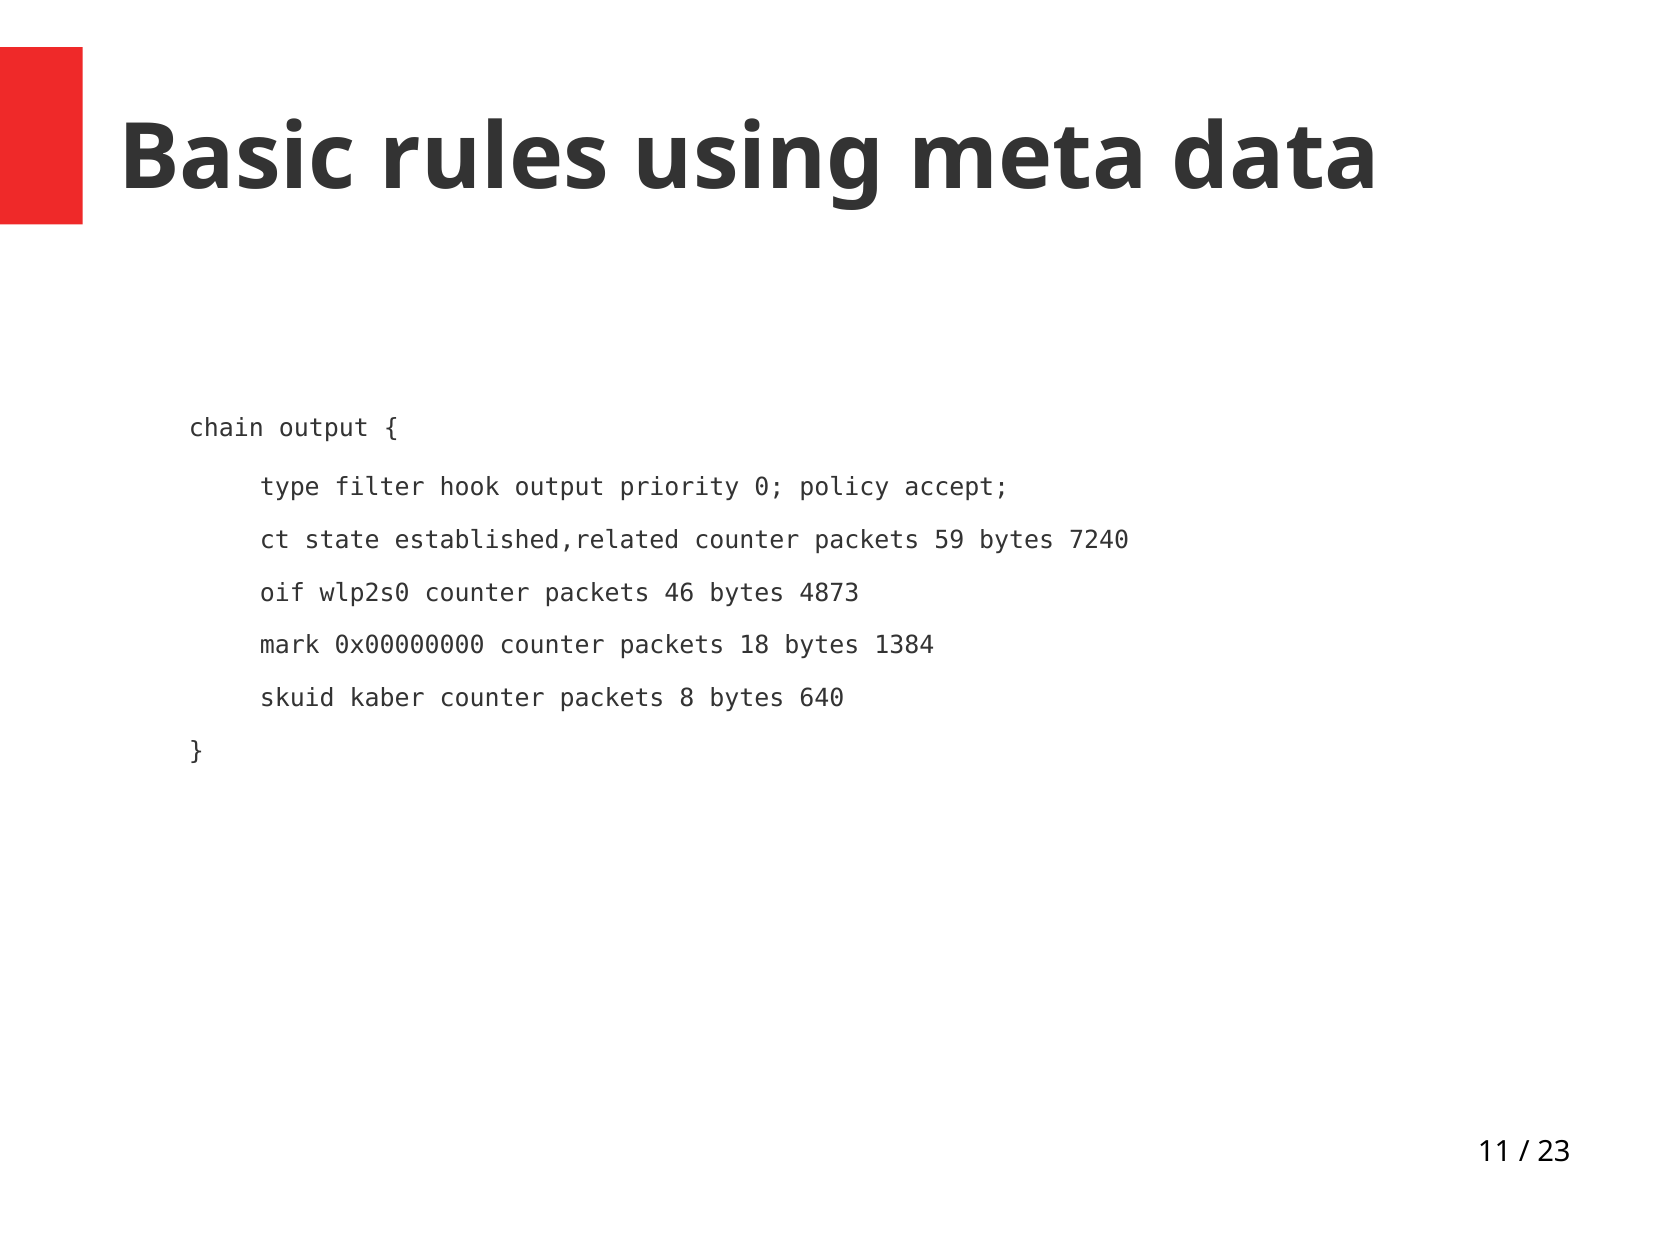

# Basic rules using meta data
chain output {
type filter hook output priority 0; policy accept;
ct state established,related counter packets 59 bytes 7240
oif wlp2s0 counter packets 46 bytes 4873
mark 0x00000000 counter packets 18 bytes 1384
skuid kaber counter packets 8 bytes 640
}
11